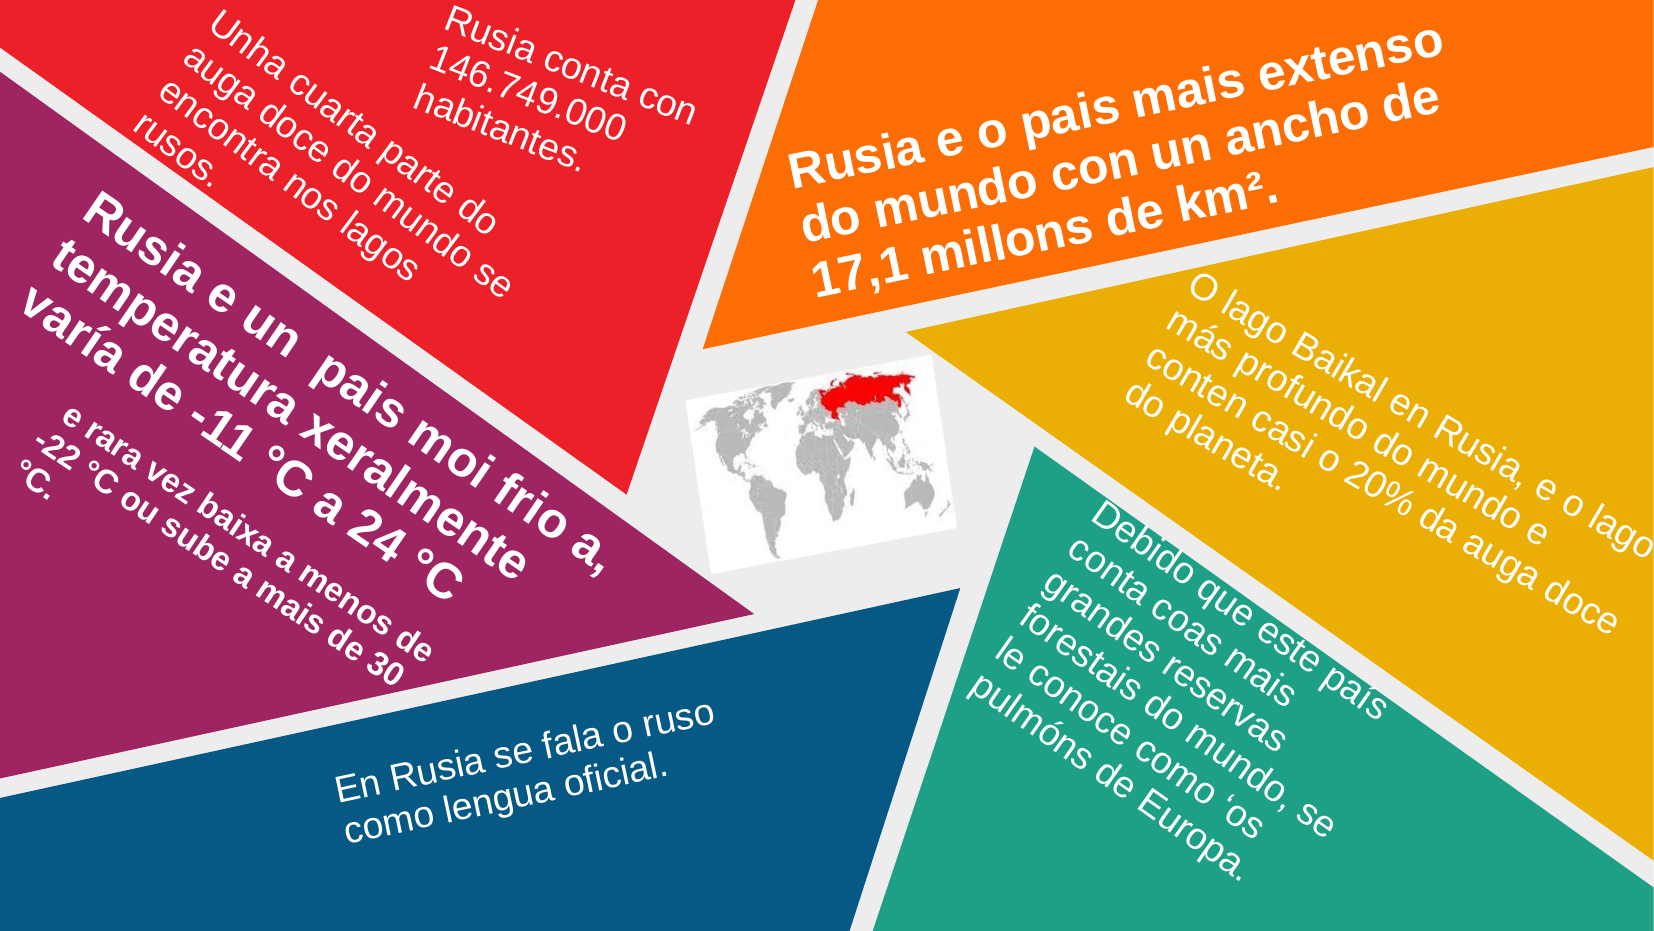

Rusia conta con 146.749.000
habitantes.
Rusia e o pais mais extenso do mundo con un ancho de 17,1 millons de km².
Unha cuarta parte do auga doce do mundo se encontra nos lagos rusos.
Rusia e un pais moi frio a, temperatura xeralmente varía de -11 °C a 24 °C
O lago Baikal en Rusia, e o lago más profundo do mundo e conten casi o 20% da auga doce do planeta.
 e rara vez baixa a menos de -22 °C ou sube a mais de 30 °C.
Debido que este país conta coas mais grandes reservas forestais do mundo, se le conoce como ‘os pulmóns de Europa.
En Rusia se fala o ruso como lengua oficial.